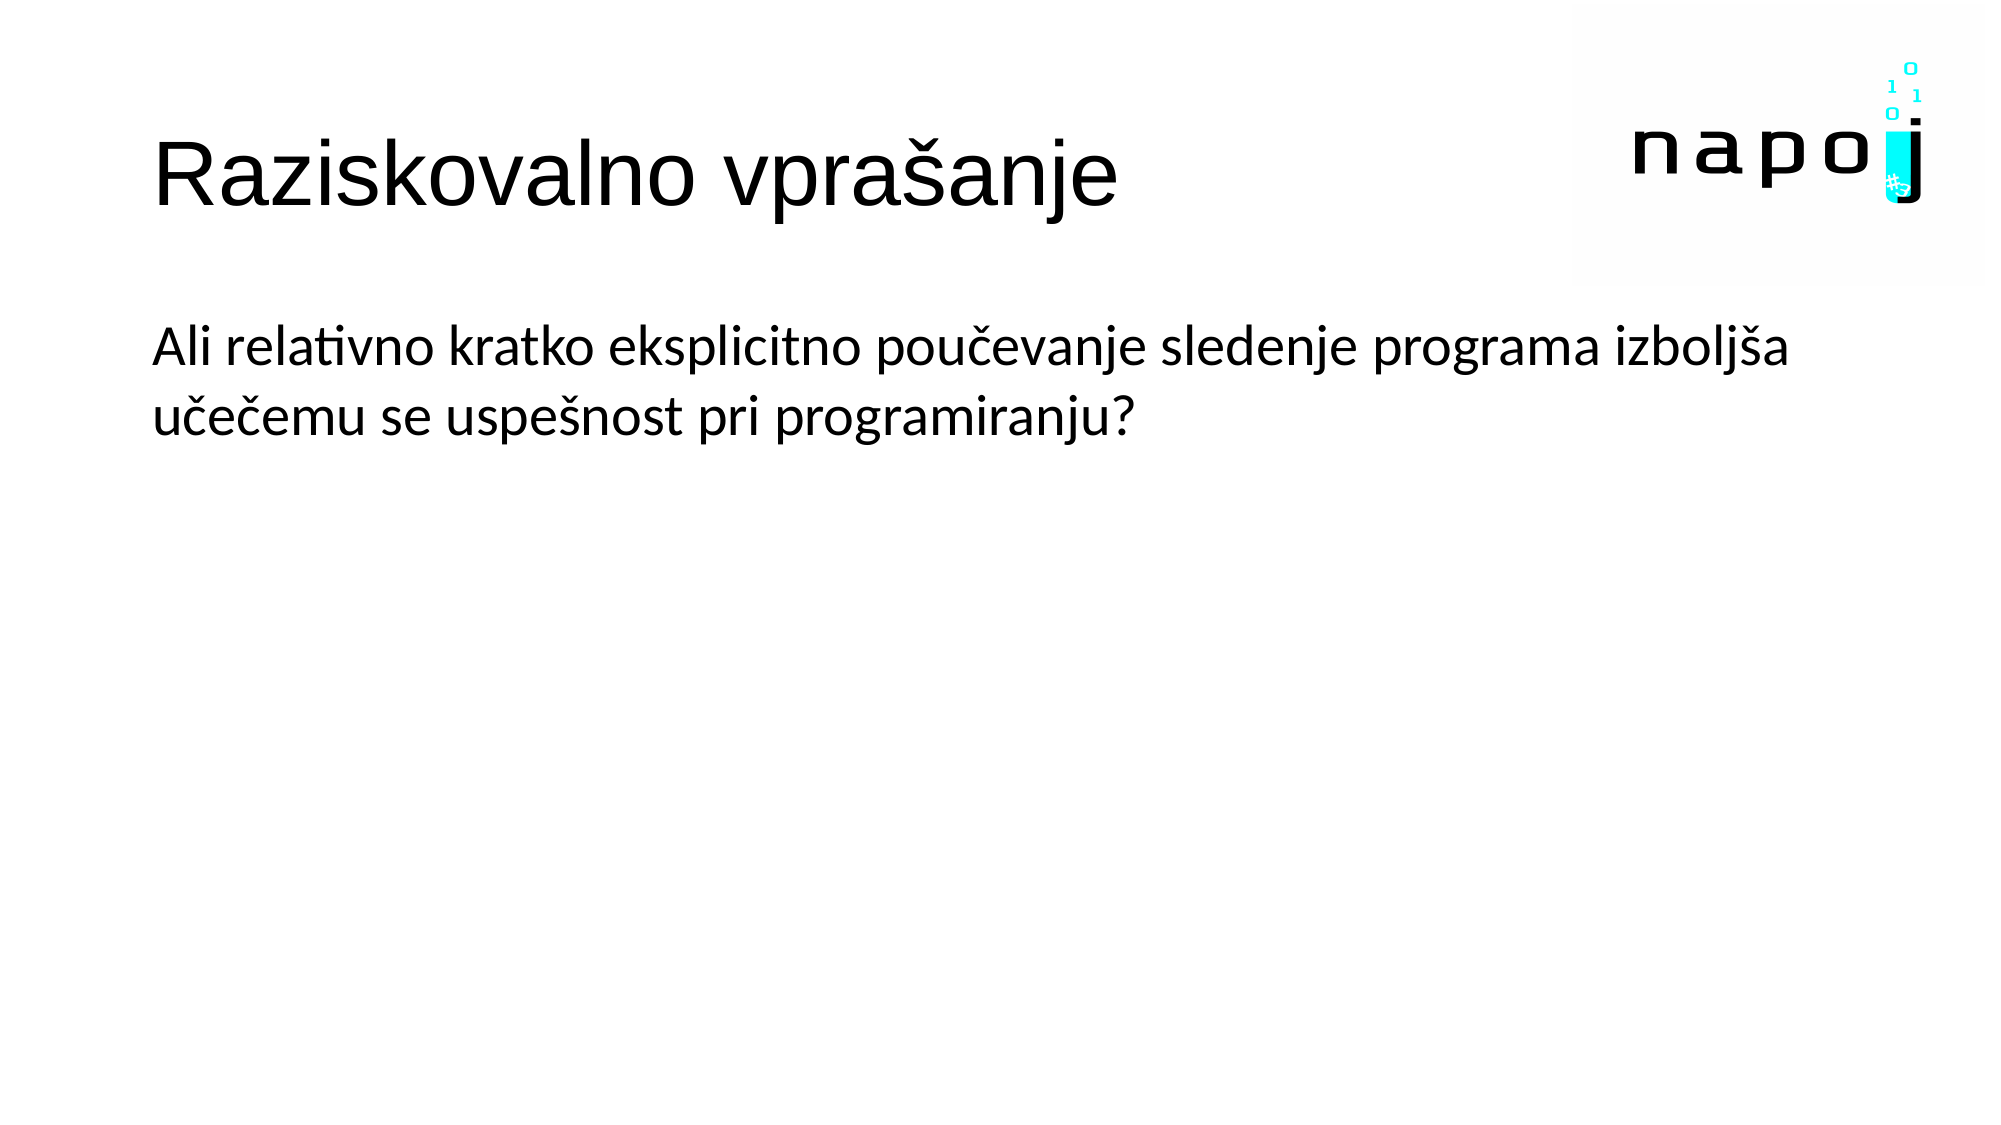

# Raziskovalno vprašanje
Ali relativno kratko eksplicitno poučevanje sledenje programa izboljša učečemu se uspešnost pri programiranju?